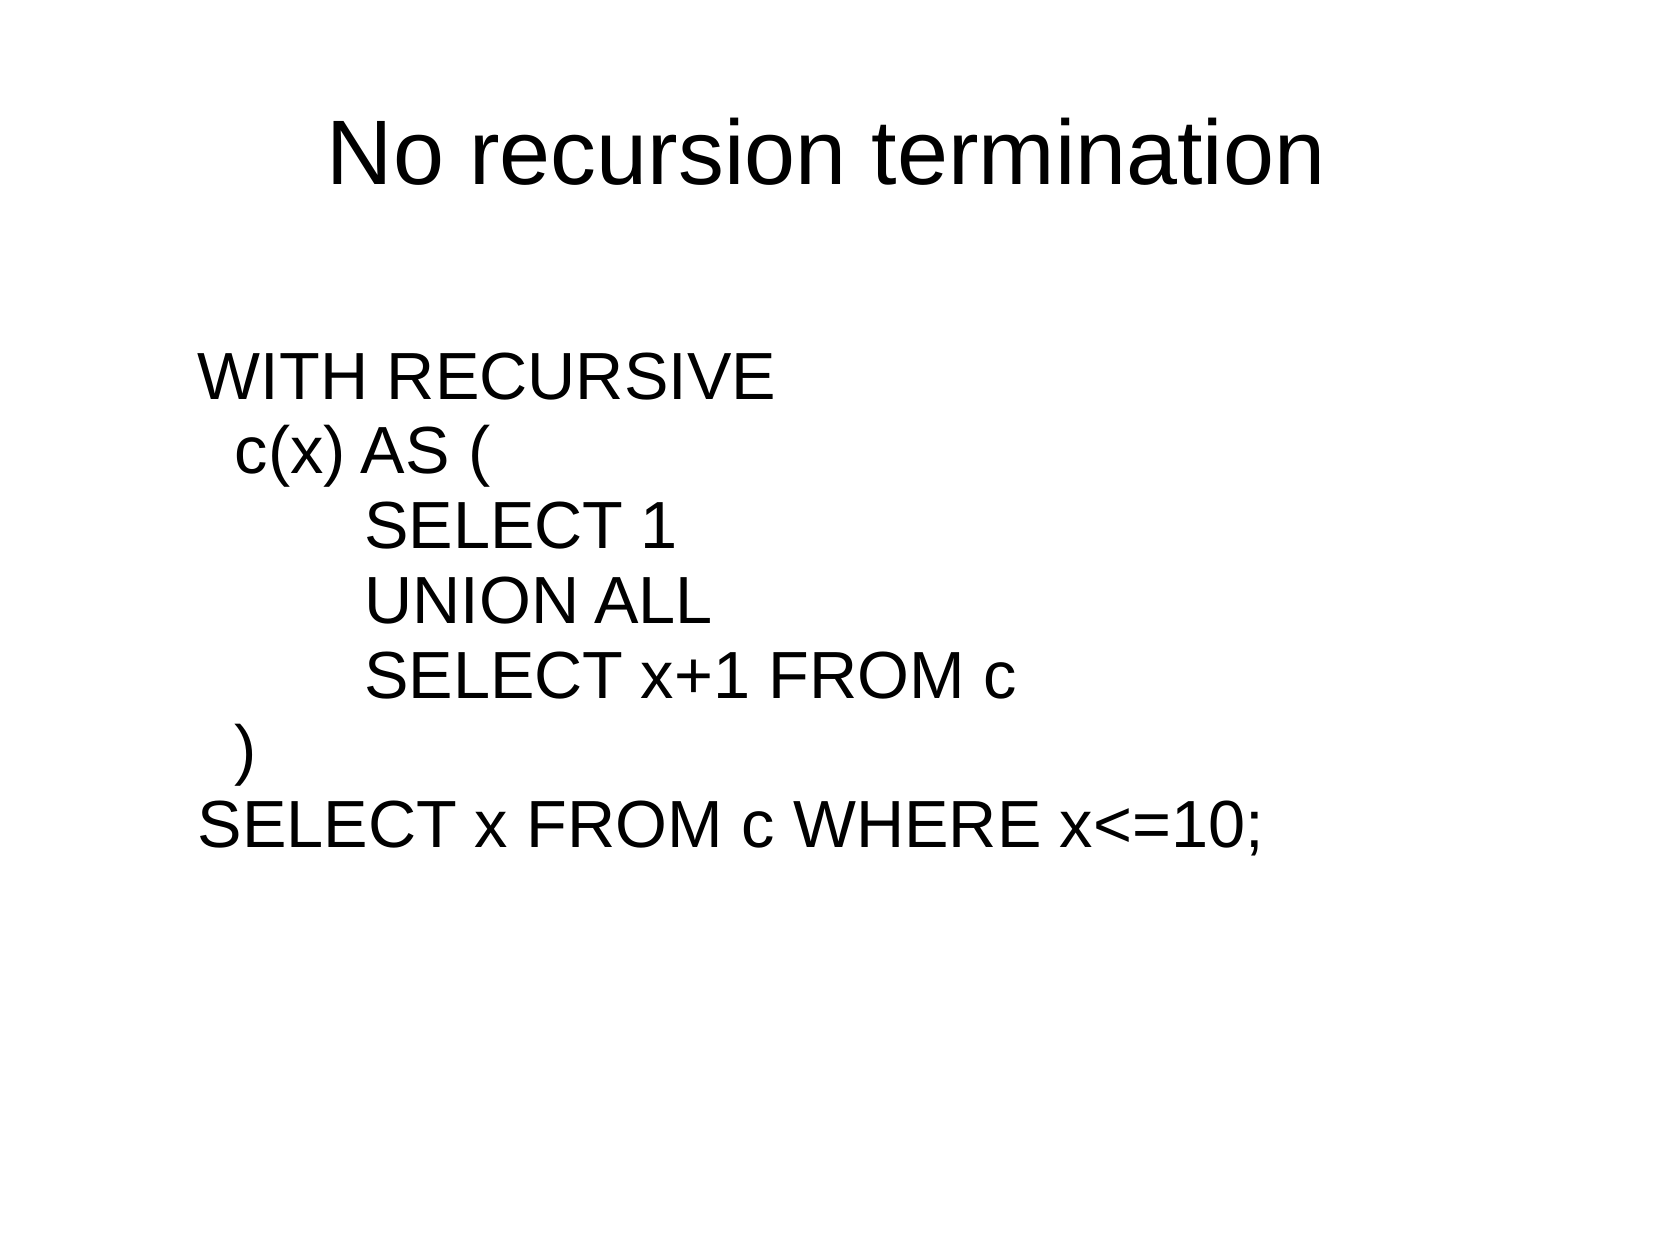

# No recursion termination
WITH RECURSIVE
 c(x) AS (
 SELECT 1
 UNION ALL
 SELECT x+1 FROM c
 )
SELECT x FROM c WHERE x<=10;